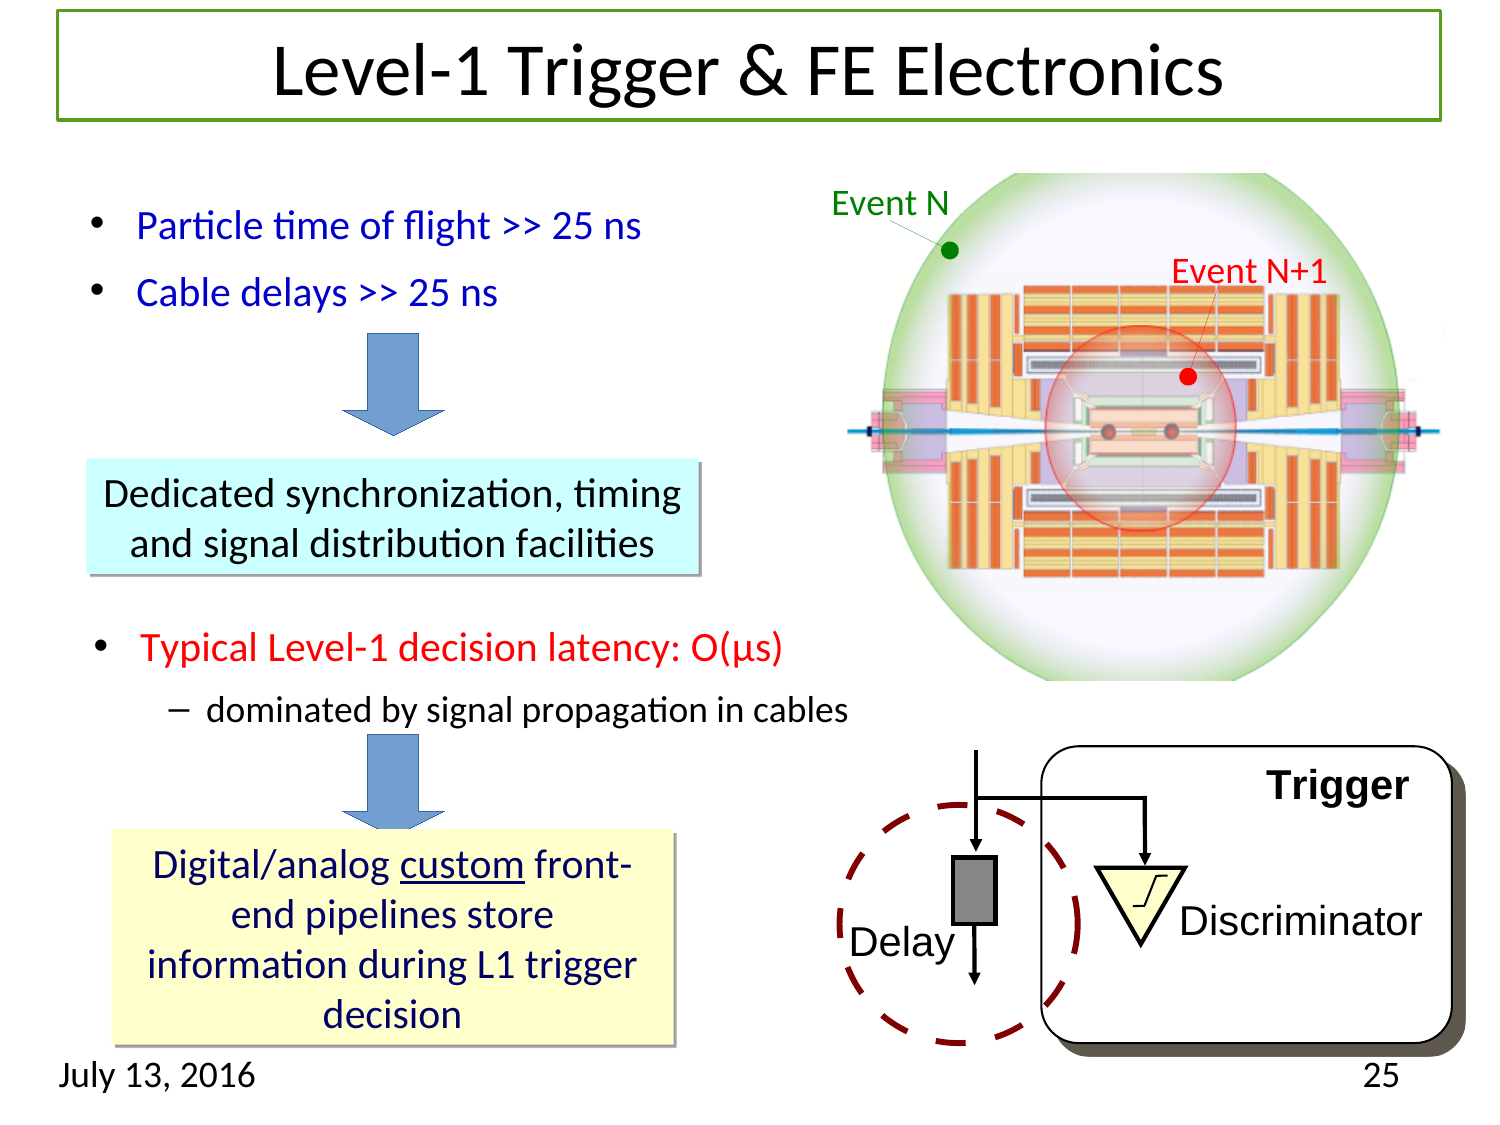

# Level-1 Trigger & FE Electronics
Event N
Particle time of flight >> 25 ns
Cable delays >> 25 ns
Event N+1
Dedicated synchronization, timing and signal distribution facilities
Typical Level-1 decision latency: O(μs)
dominated by signal propagation in cables
Trigger
Discriminator
Delay
Digital/analog custom front-end pipelines store information during L1 trigger decision
25